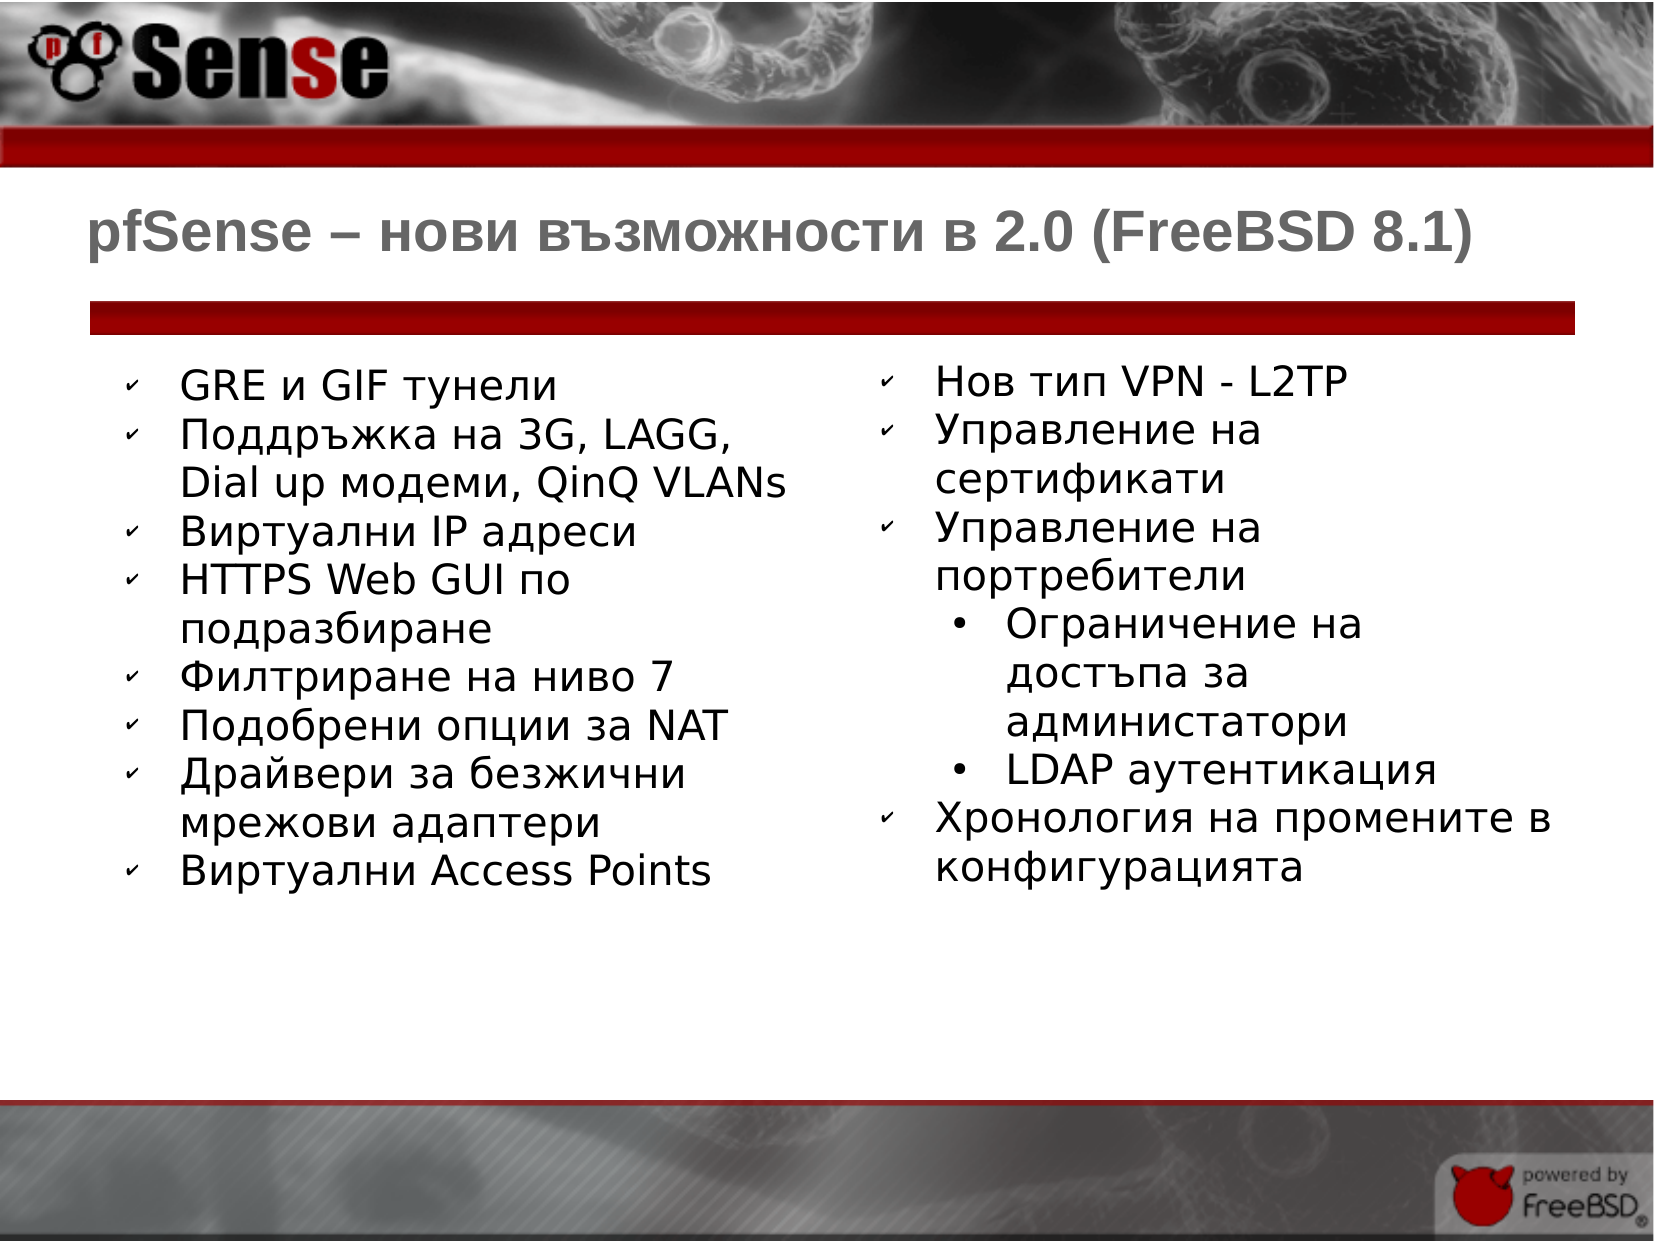

# pfSense – нови възможности в 2.0 (FreeBSD 8.1)
Нов тип VPN - L2TP
Управление на сертификати
Управление на портребители
Ограничение на достъпа за администатори
LDAP аутентикация
Хронология на промените в конфигурацията
GRE и GIF тунели
Поддръжка на 3G, LAGG, Dial up модеми, QinQ VLANs
Виртуални IP адреси
HTTPS Web GUI по подразбиране
Филтриране на ниво 7
Подобрени опции за NAT
Драйвери за безжични мрежови адаптери
Виртуални Access Points